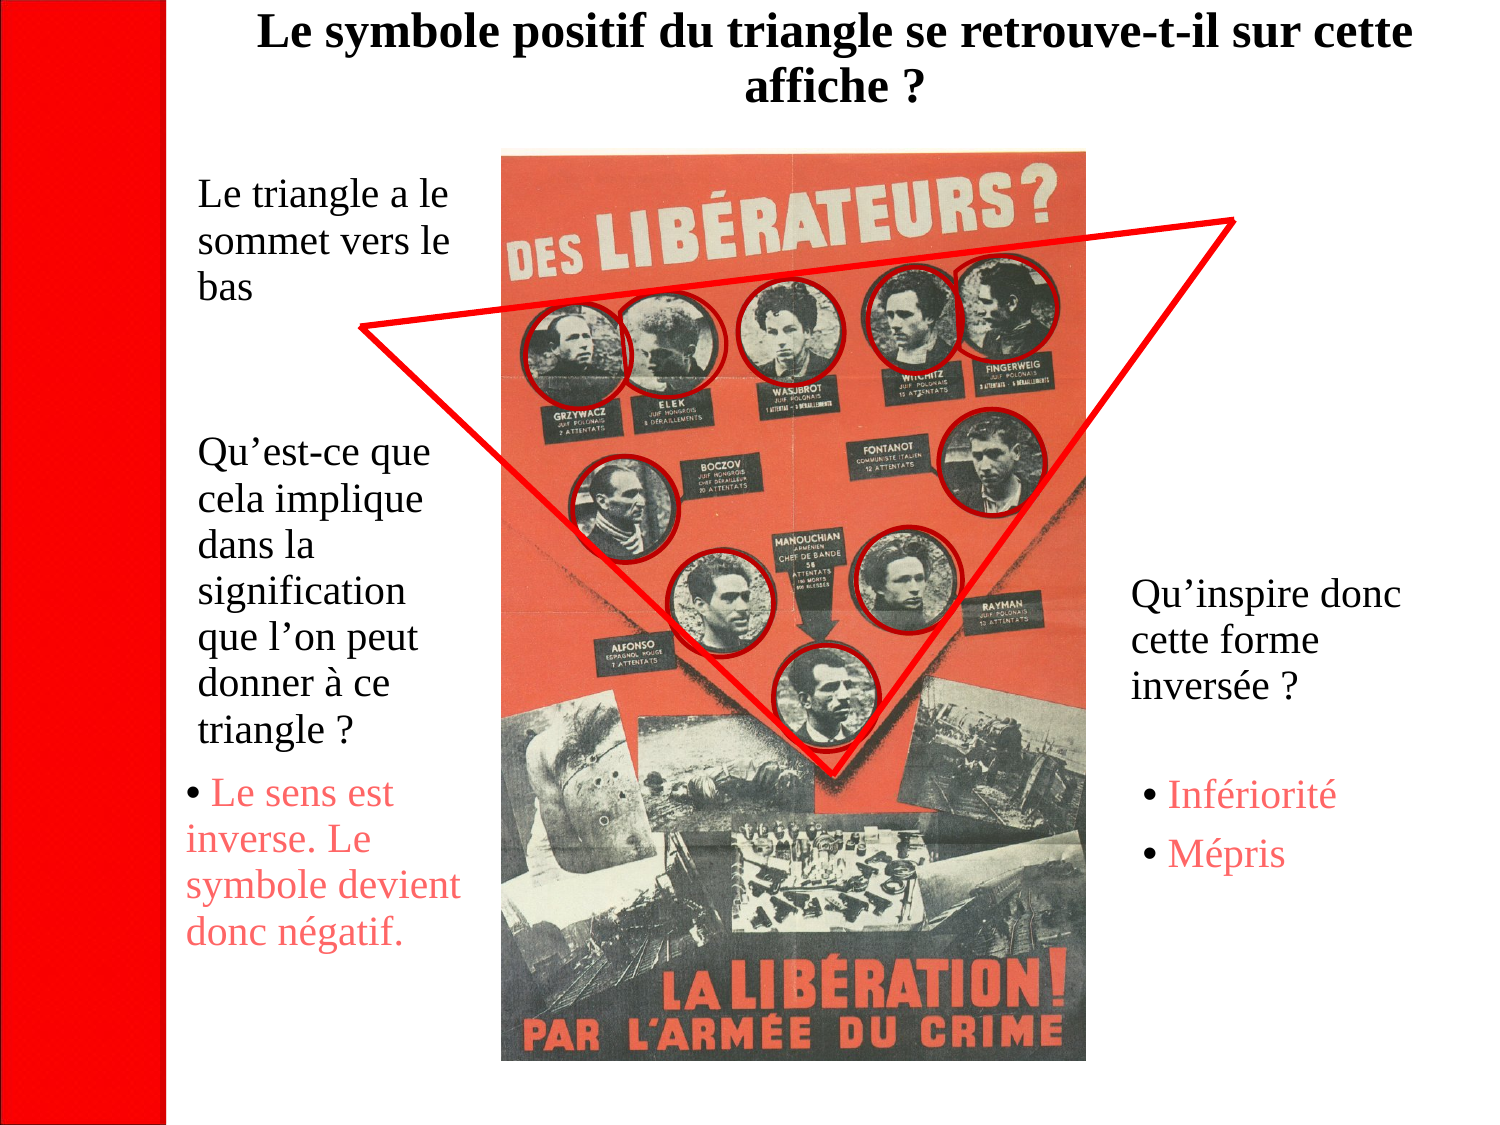

Le symbole positif du triangle se retrouve-t-il sur cette affiche ?
Le triangle a le sommet vers le bas
Qu’est-ce que cela implique dans la signification que l’on peut donner à ce triangle ?
Qu’inspire donc cette forme inversée ?
 Le sens est inverse. Le symbole devient donc négatif.
 Infériorité
 Mépris